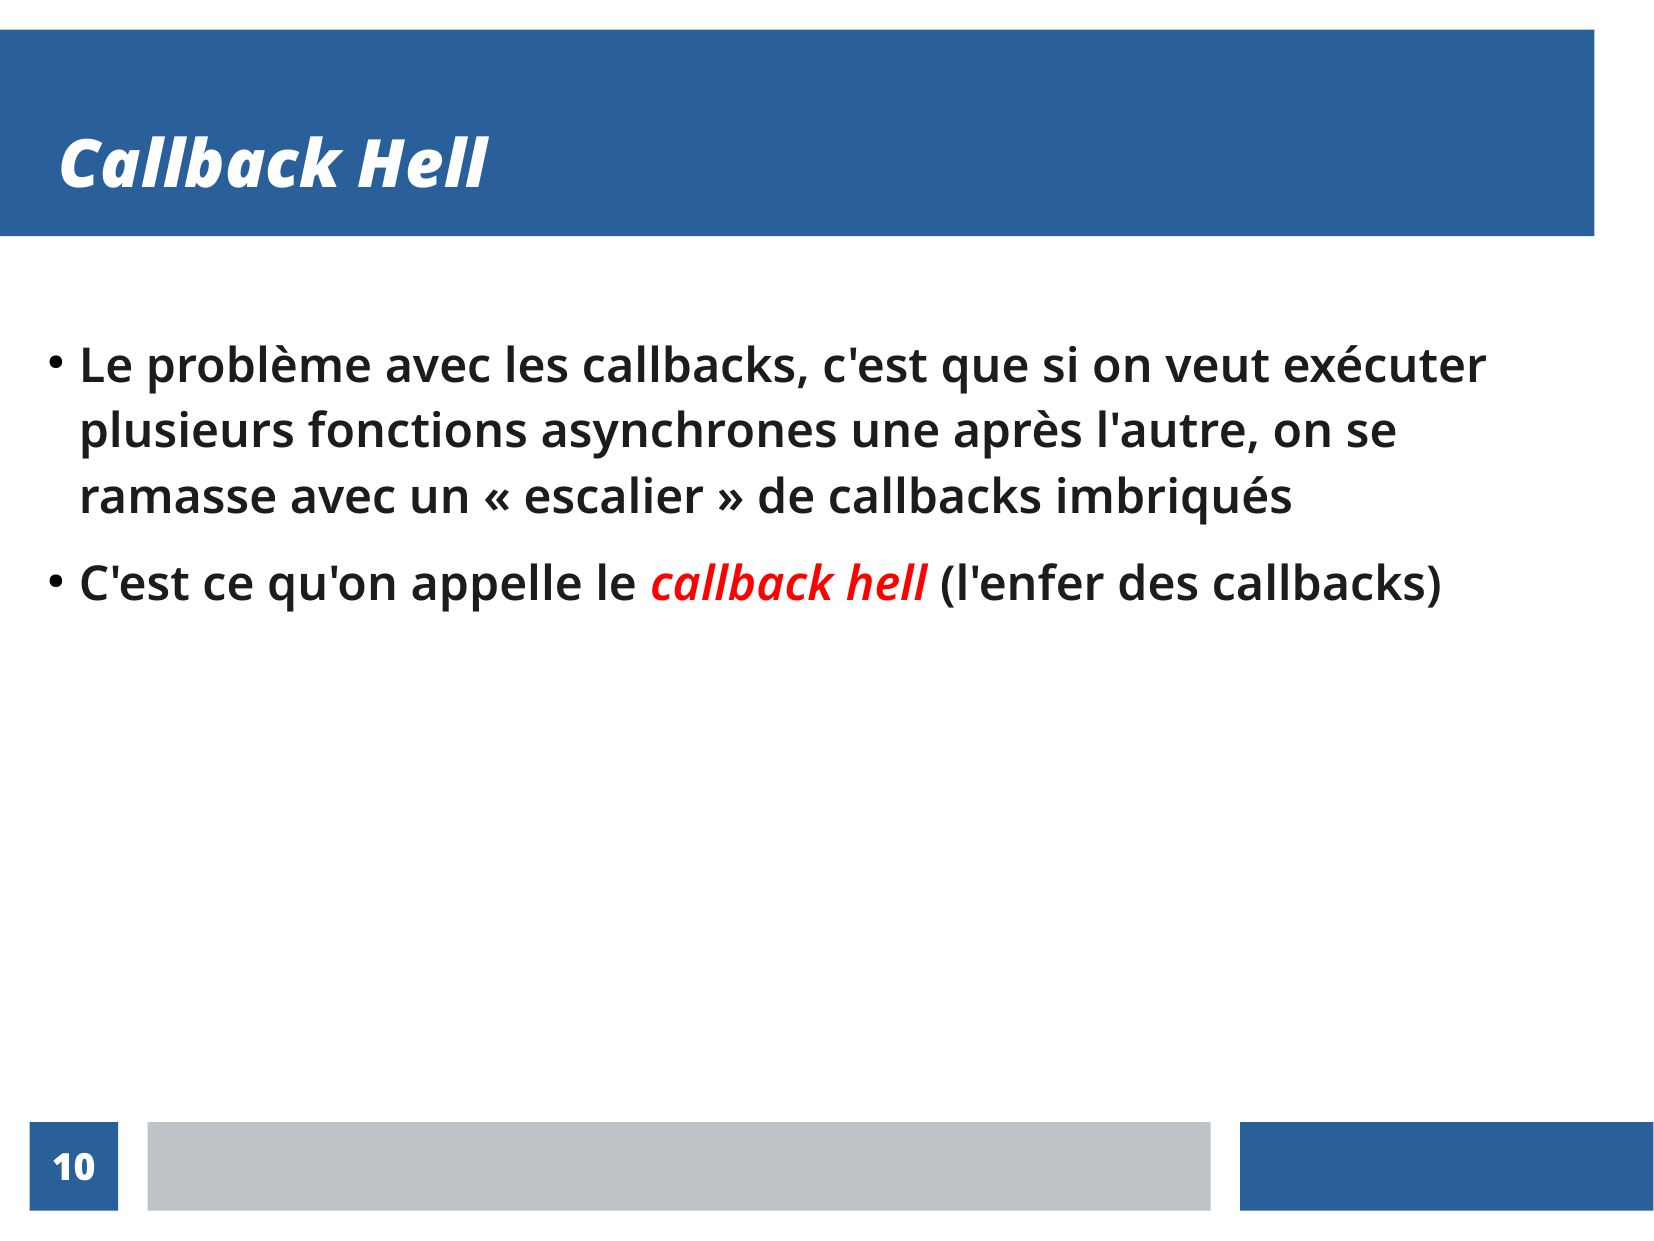

# Callback Hell
Le problème avec les callbacks, c'est que si on veut exécuter plusieurs fonctions asynchrones une après l'autre, on se ramasse avec un « escalier » de callbacks imbriqués
C'est ce qu'on appelle le callback hell (l'enfer des callbacks)
10